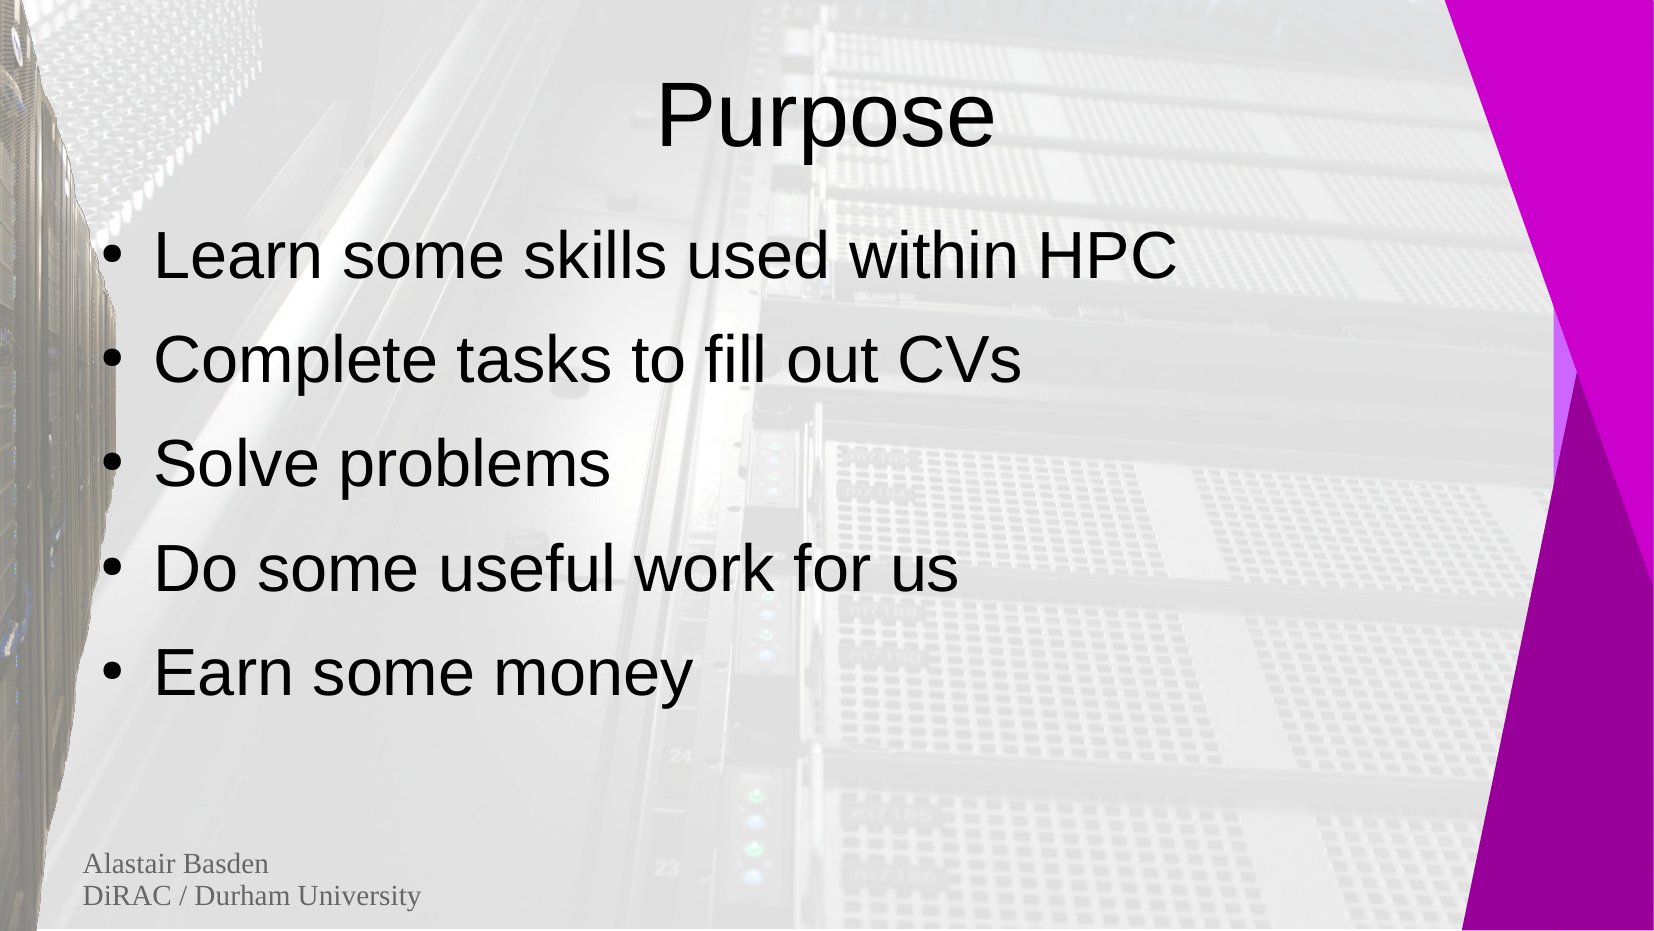

# Purpose
Learn some skills used within HPC
Complete tasks to fill out CVs
Solve problems
Do some useful work for us
Earn some money
2